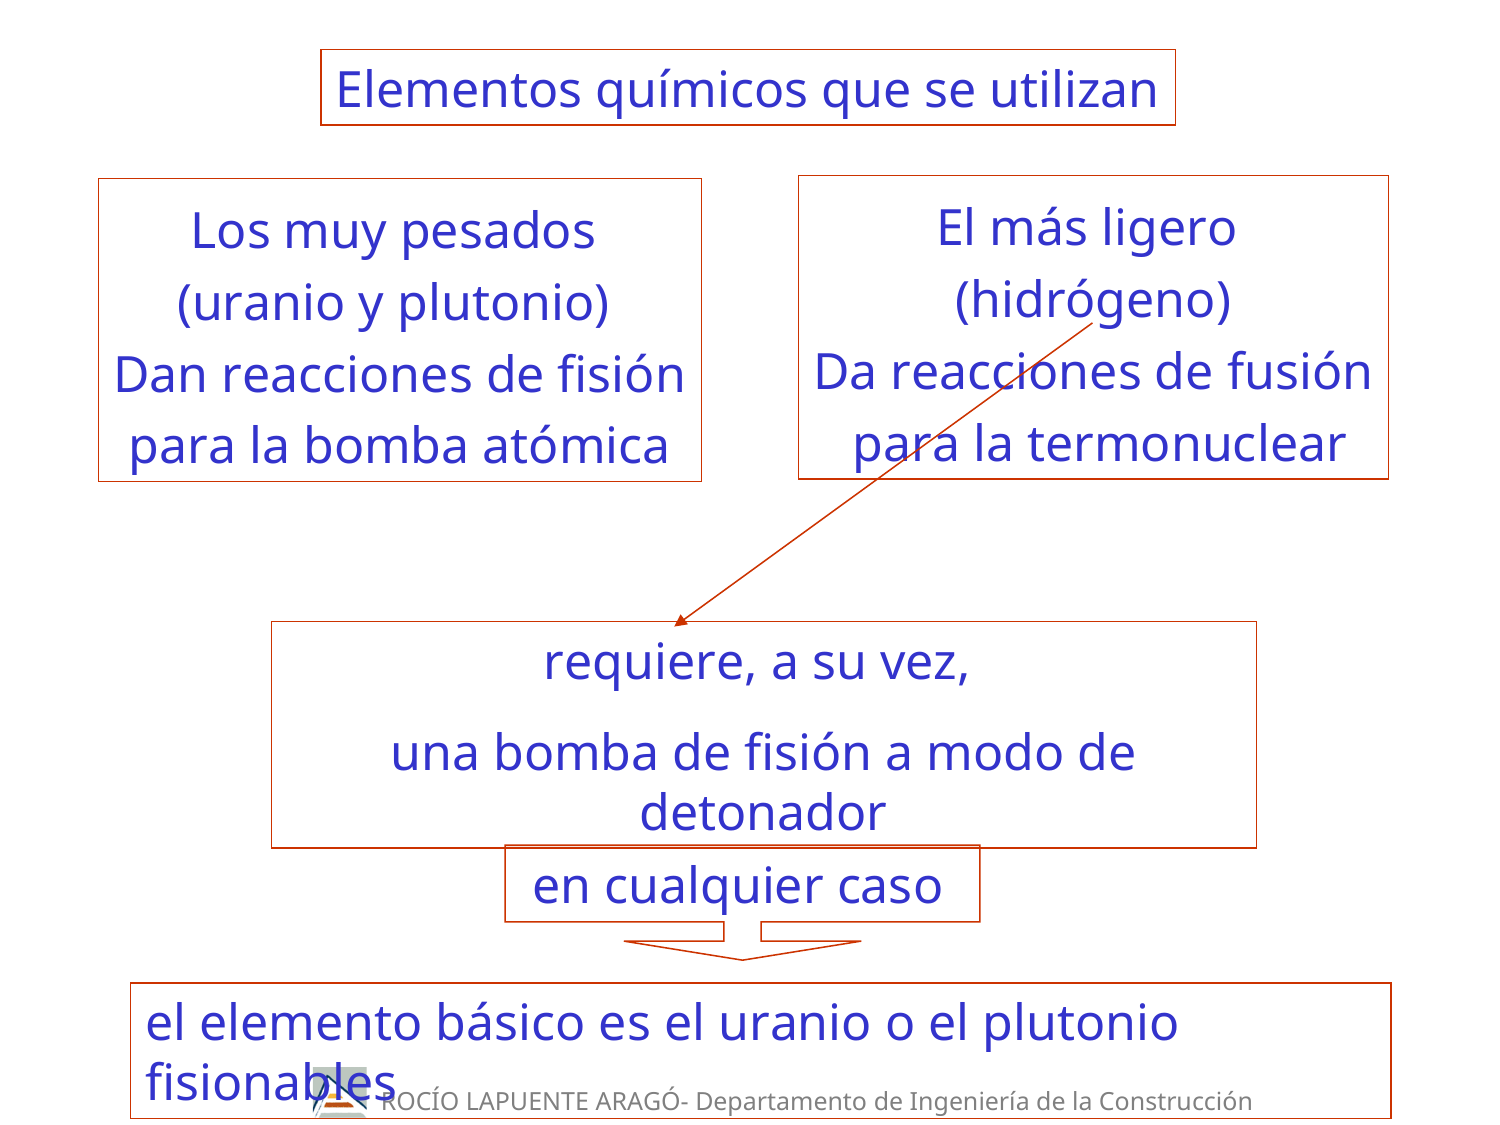

Elementos químicos que se utilizan
El más ligero
(hidrógeno)
Da reacciones de fusión
 para la termonuclear
Los muy pesados
(uranio y plutonio)
Dan reacciones de fisión
para la bomba atómica
requiere, a su vez,
una bomba de fisión a modo de detonador
en cualquier caso
el elemento básico es el uranio o el plutonio fisionables